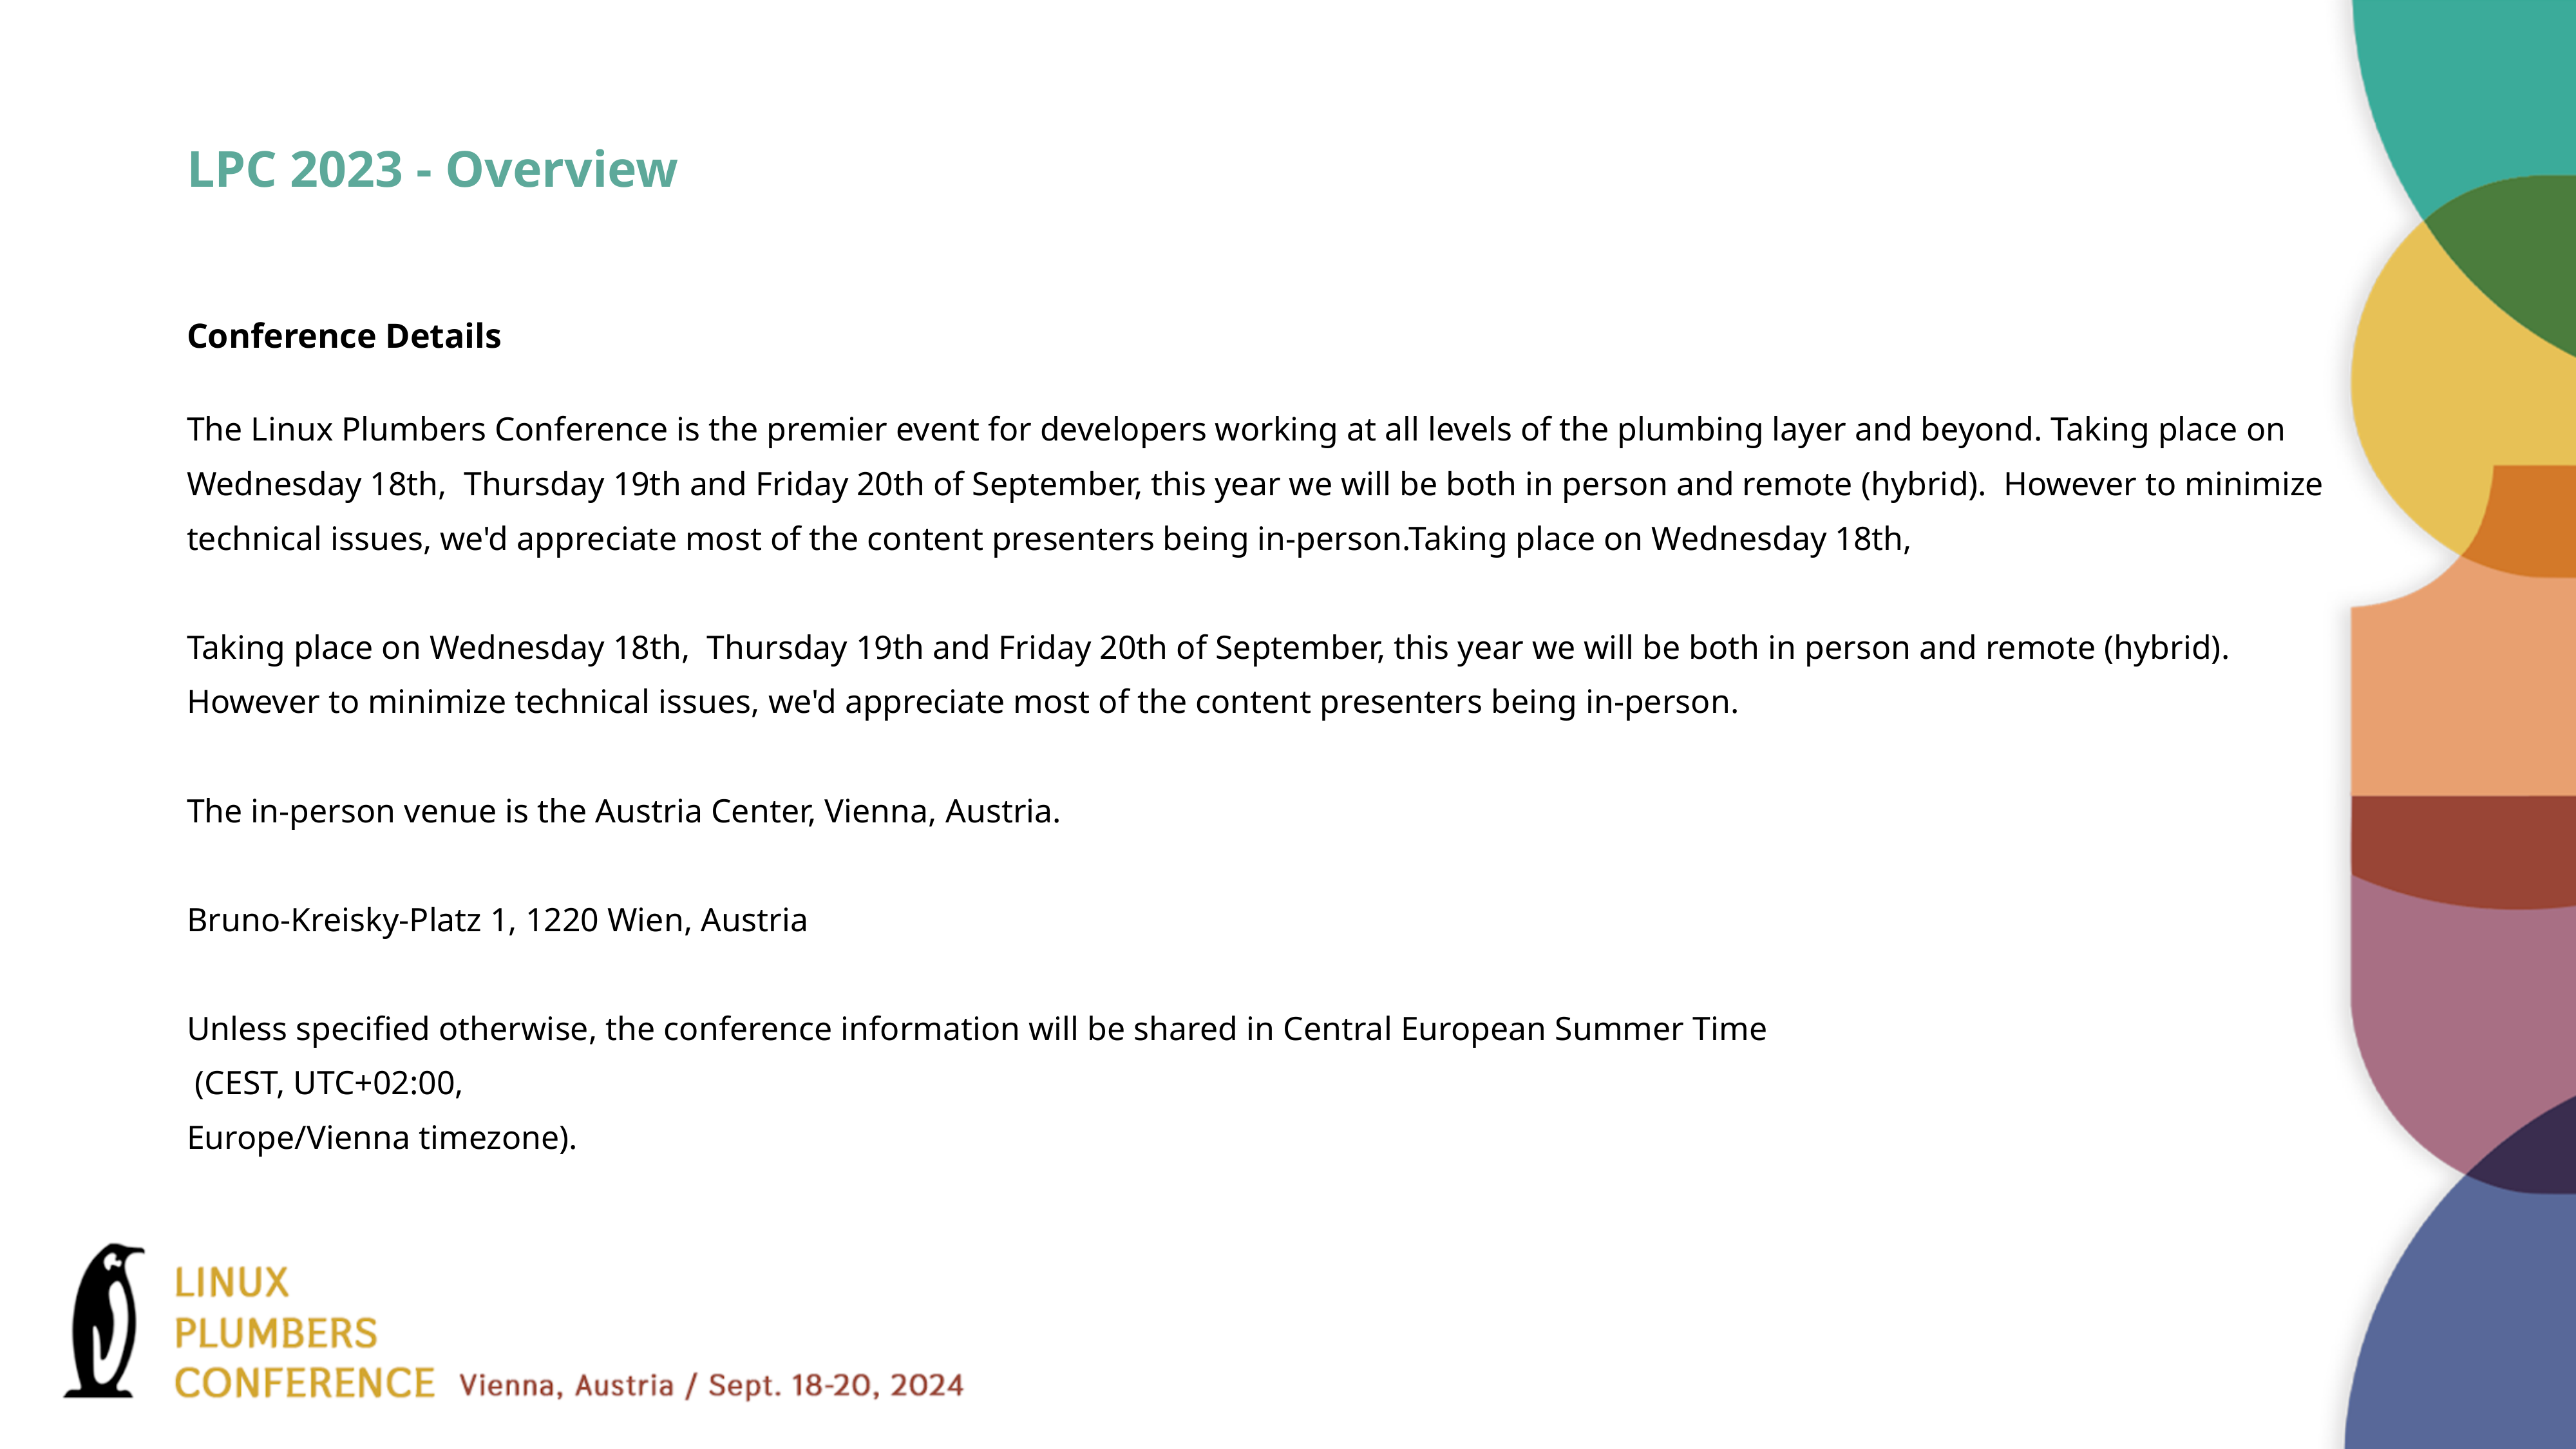

# LPC 2023 - Overview
Conference Details
The Linux Plumbers Conference is the premier event for developers working at all levels of the plumbing layer and beyond. Taking place on Wednesday 18th, Thursday 19th and Friday 20th of September, this year we will be both in person and remote (hybrid). However to minimize technical issues, we'd appreciate most of the content presenters being in-person.Taking place on Wednesday 18th,
Taking place on Wednesday 18th, Thursday 19th and Friday 20th of September, this year we will be both in person and remote (hybrid). However to minimize technical issues, we'd appreciate most of the content presenters being in-person.
The in-person venue is the Austria Center, Vienna, Austria.
Bruno-Kreisky-Platz 1, 1220 Wien, Austria
Unless specified otherwise, the conference information will be shared in Central European Summer Time
 (CEST, UTC+02:00,
Europe/Vienna timezone).